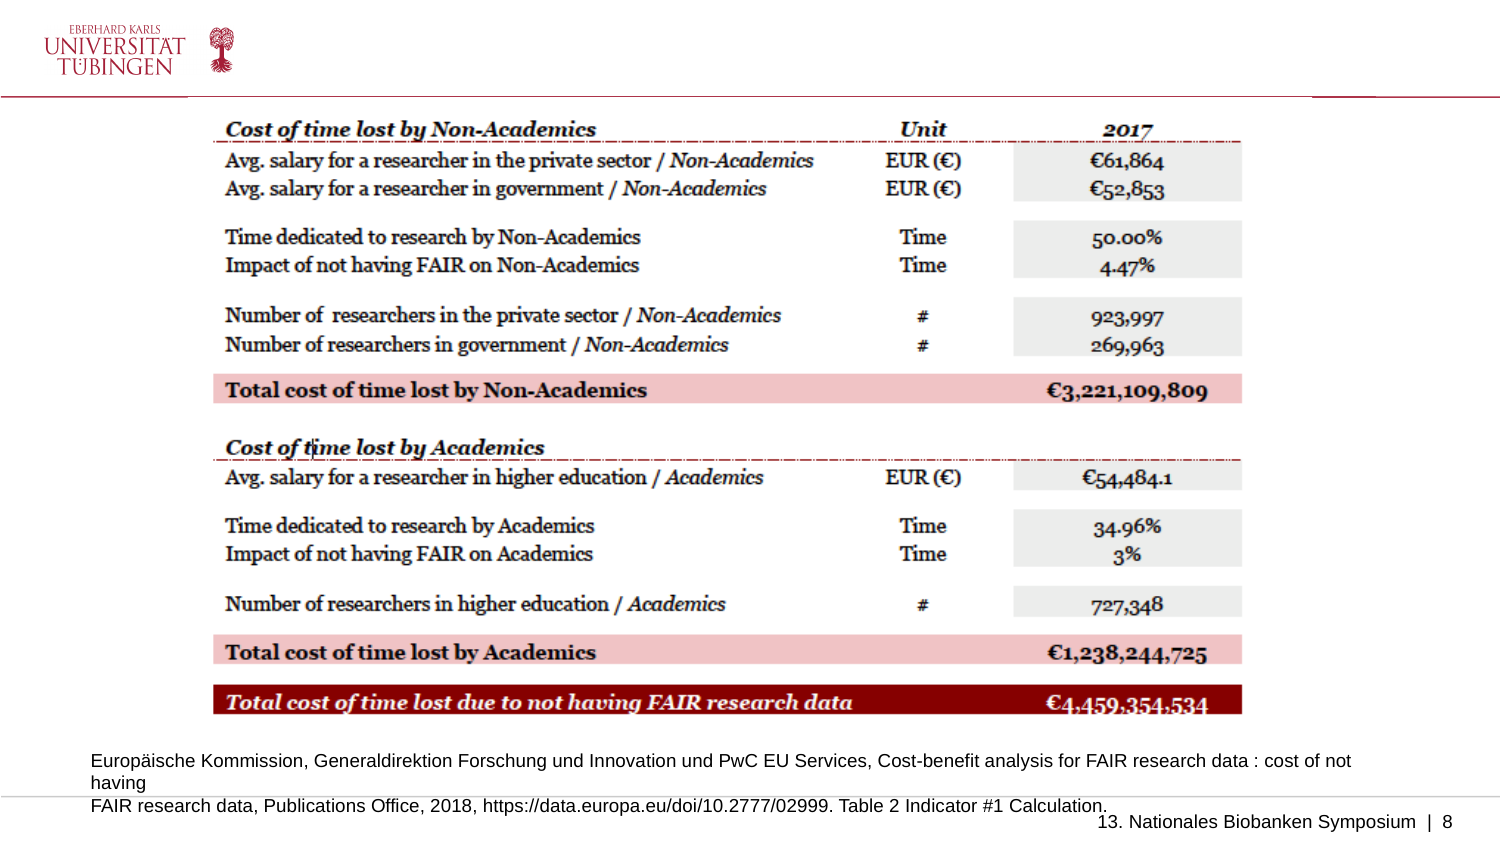

Europäische Kommission, Generaldirektion Forschung und Innovation und PwC EU Services, Cost-benefit analysis for FAIR research data : cost of not having
FAIR research data, Publications Office, 2018, https://data.europa.eu/doi/10.2777/02999. Table 2 Indicator #1 Calculation.